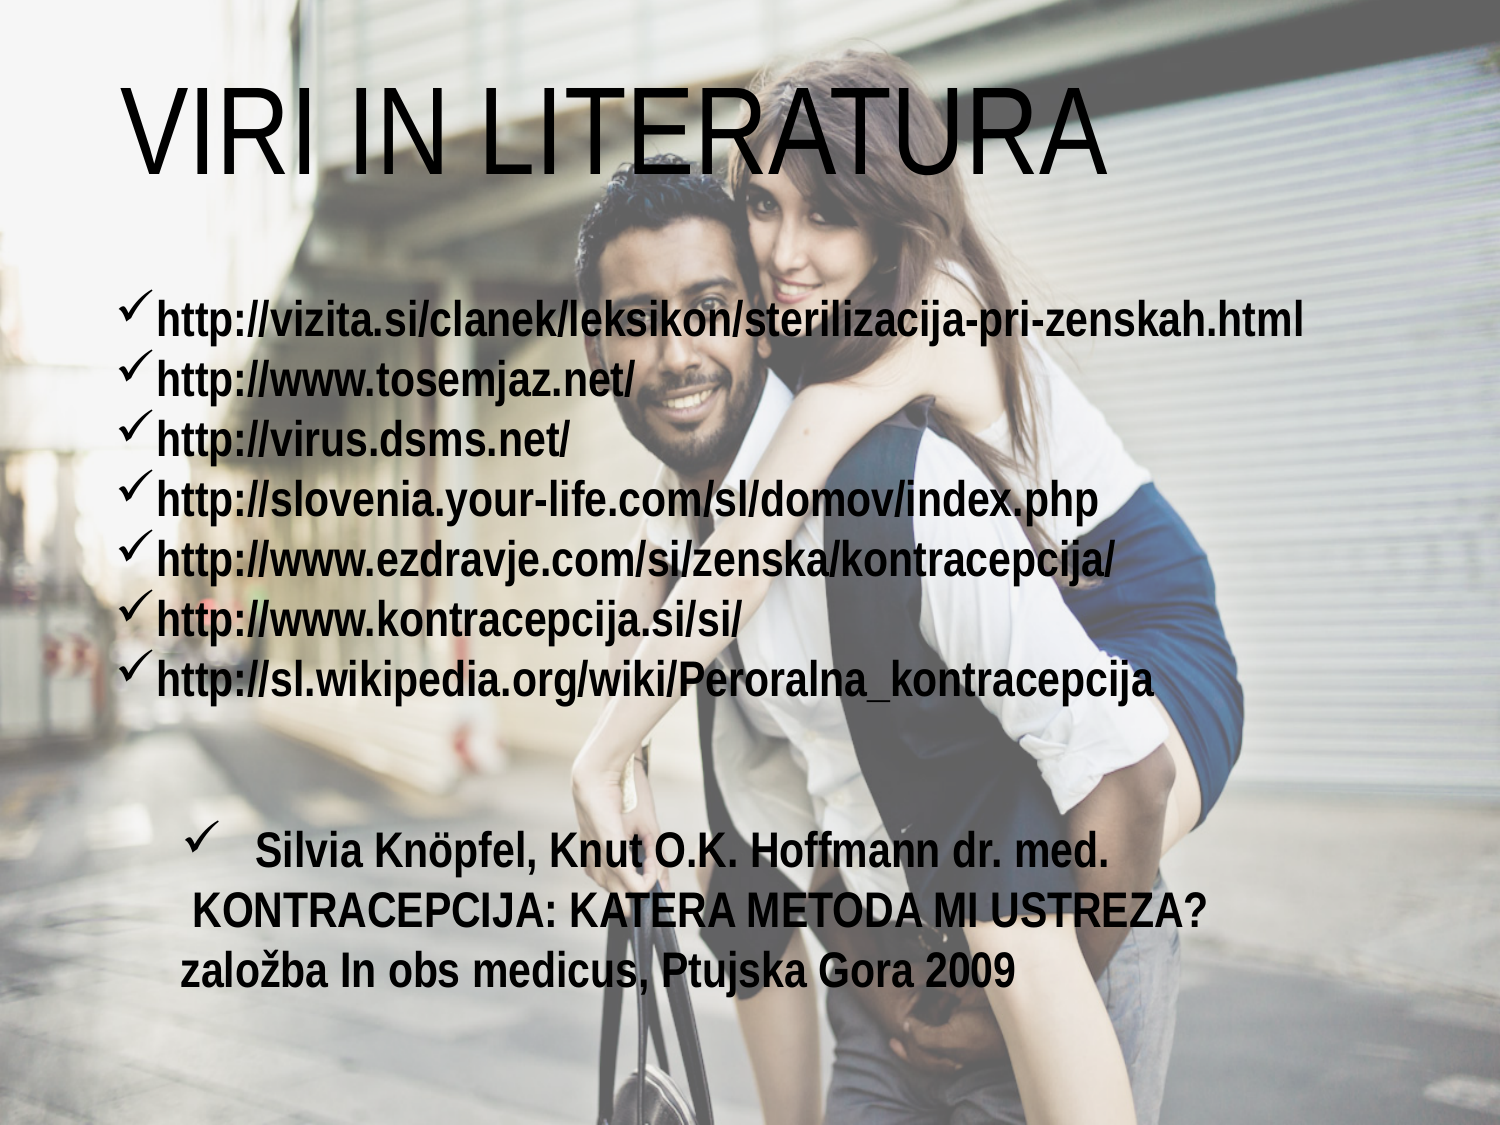

VIRI IN LITERATURA
http://vizita.si/clanek/leksikon/sterilizacija-pri-zenskah.html
http://www.tosemjaz.net/
http://virus.dsms.net/
http://slovenia.your-life.com/sl/domov/index.php
http://www.ezdravje.com/si/zenska/kontracepcija/
http://www.kontracepcija.si/si/
http://sl.wikipedia.org/wiki/Peroralna_kontracepcija
Silvia Knöpfel, Knut O.K. Hoffmann dr. med.
 KONTRACEPCIJA: KATERA METODA MI USTREZA?
založba In obs medicus, Ptujska Gora 2009